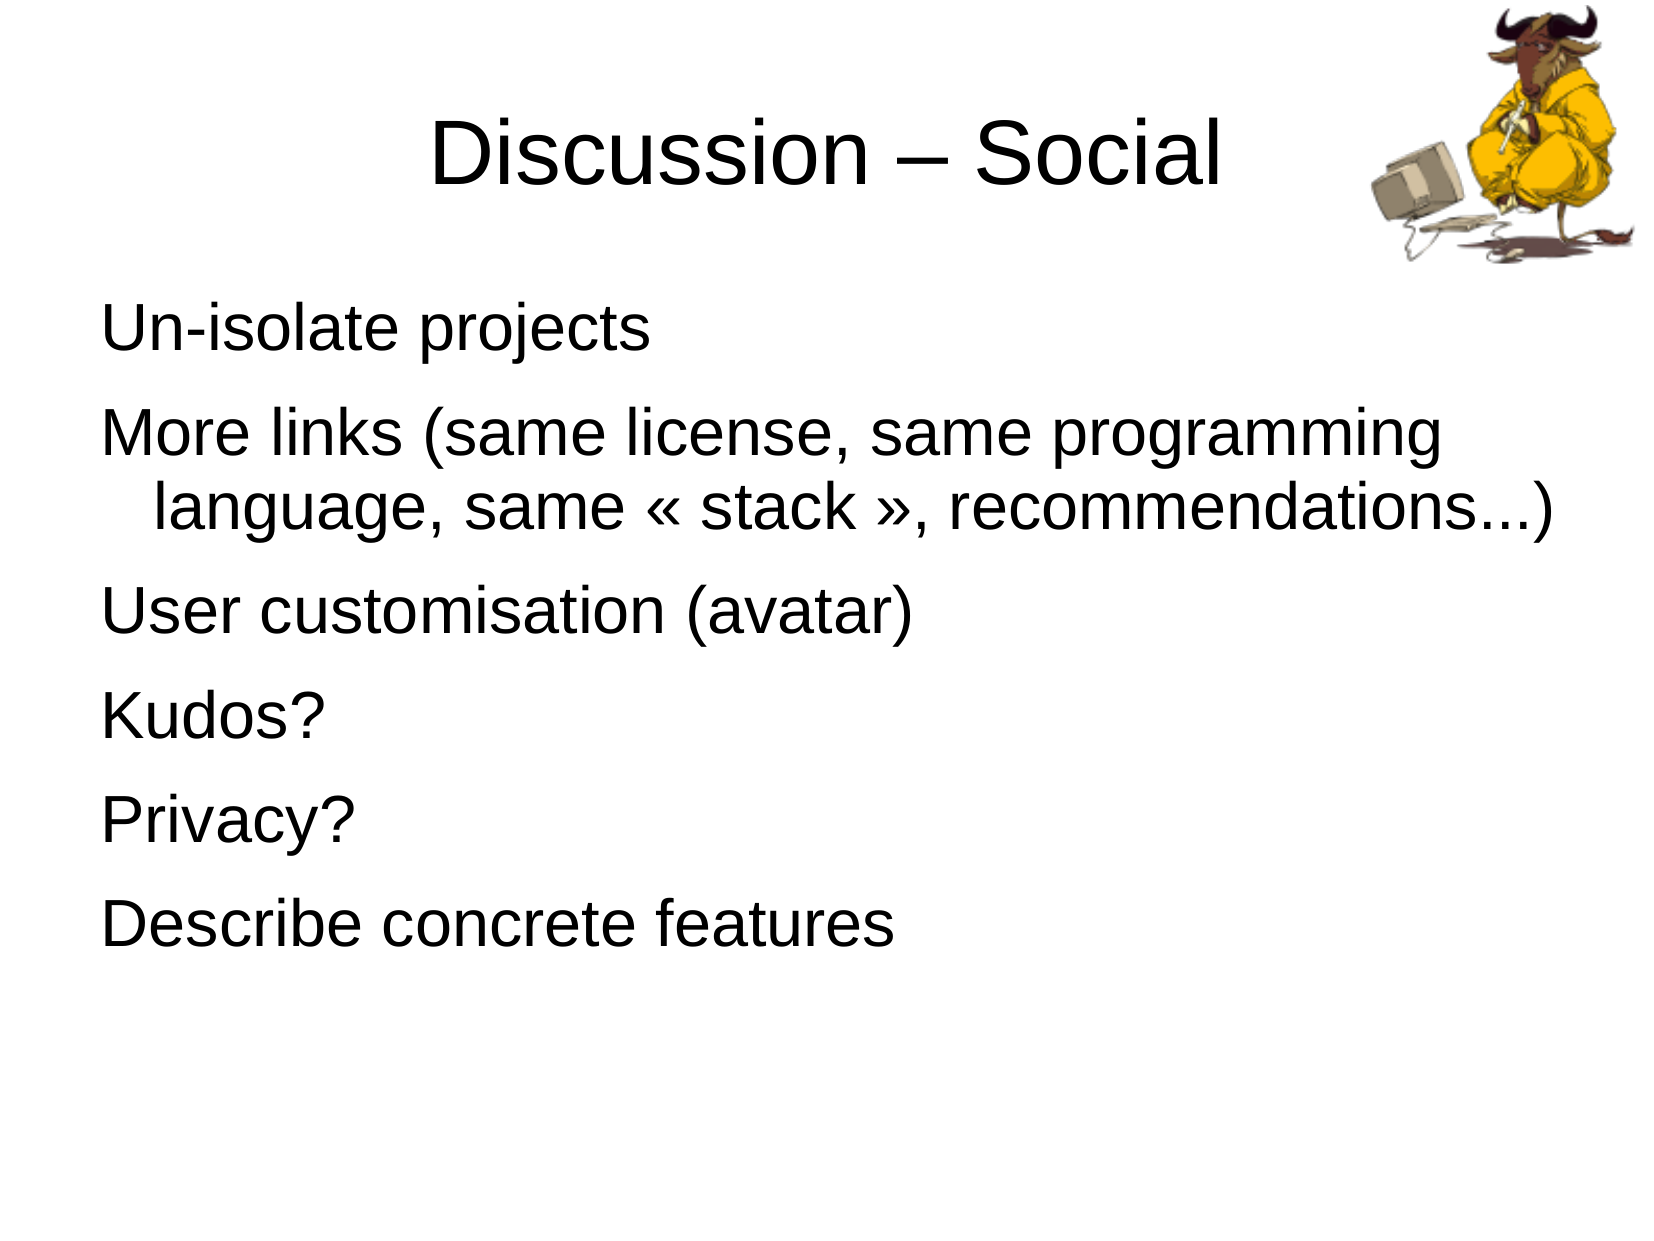

# Discussion – Social
Un-isolate projects
More links (same license, same programming language, same « stack », recommendations...)
User customisation (avatar)
Kudos?
Privacy?
Describe concrete features